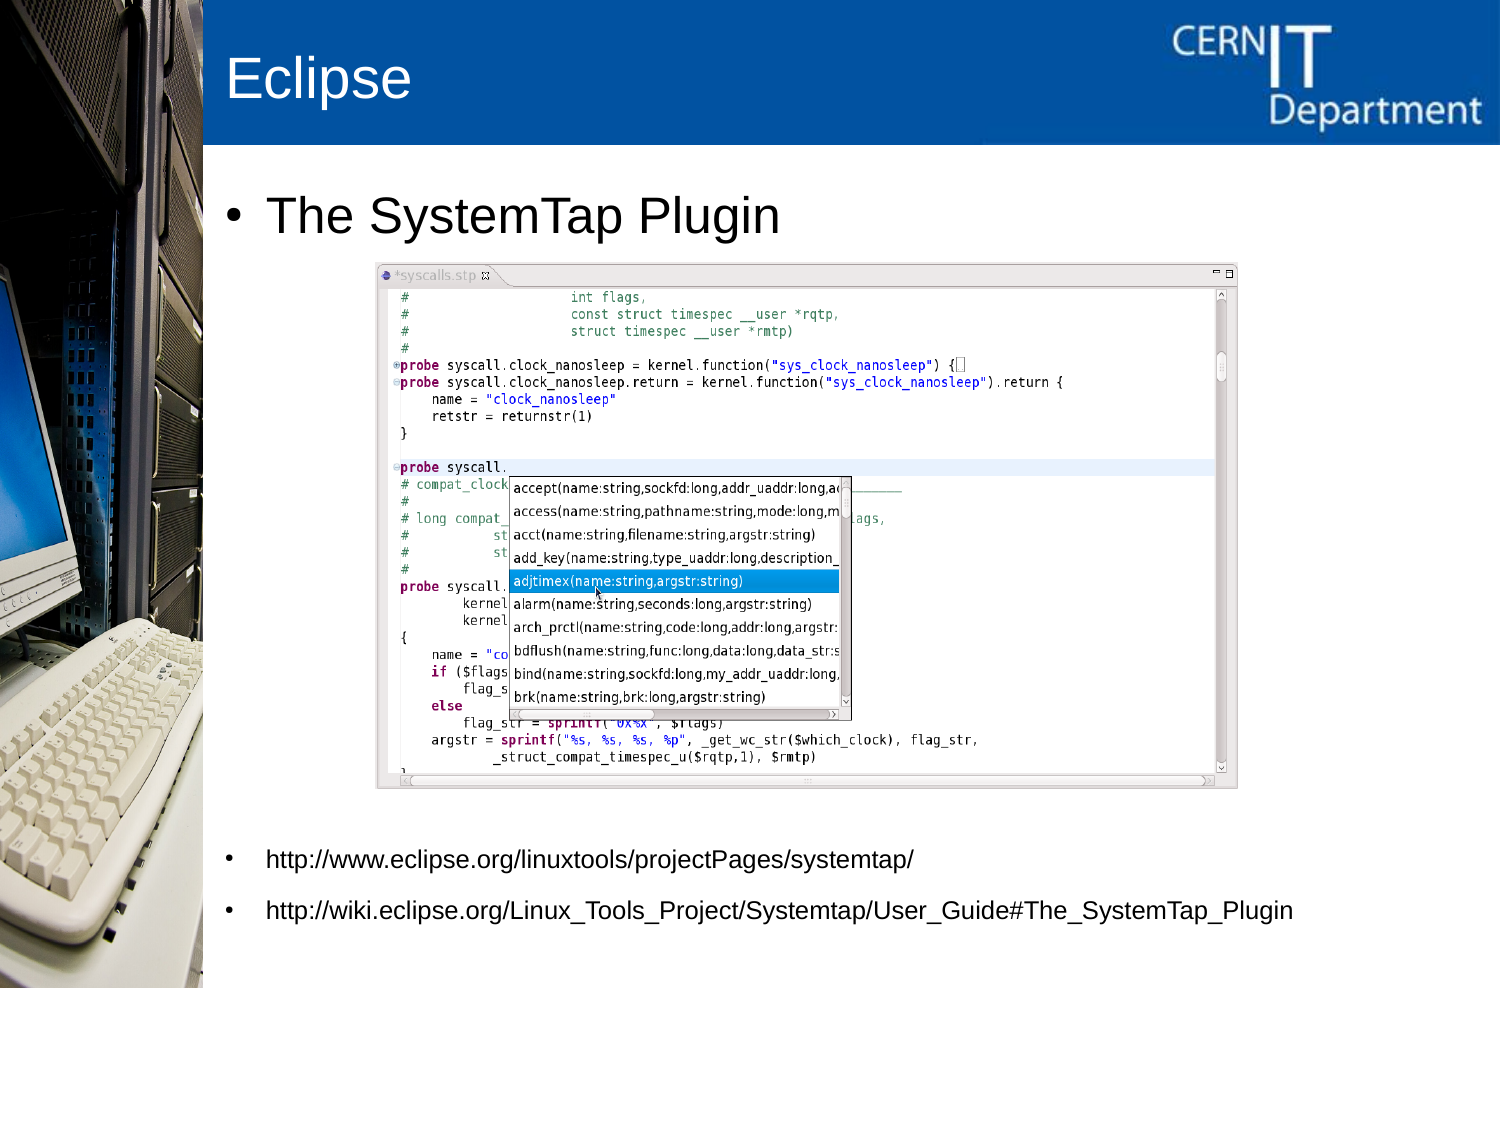

# Eclipse
The SystemTap Plugin
http://www.eclipse.org/linuxtools/projectPages/systemtap/
http://wiki.eclipse.org/Linux_Tools_Project/Systemtap/User_Guide#The_SystemTap_Plugin